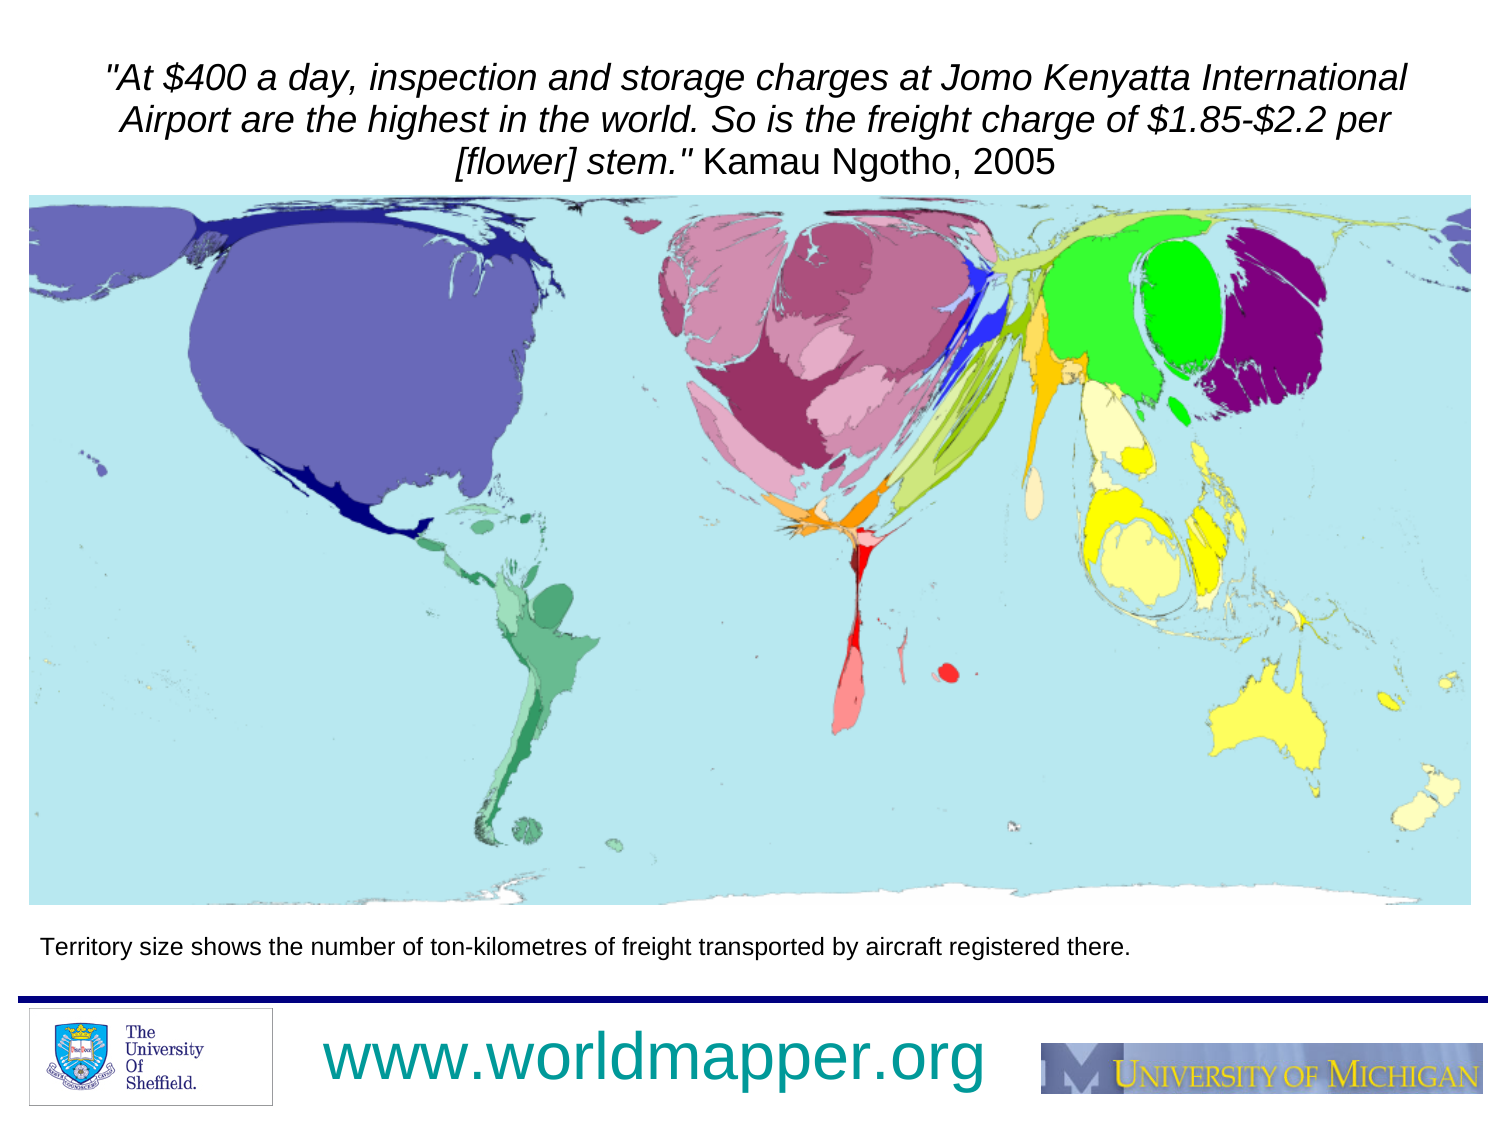

# "At $400 a day, inspection and storage charges at Jomo Kenyatta International Airport are the highest in the world. So is the freight charge of $1.85-$2.2 per [flower] stem." Kamau Ngotho, 2005
Territory size shows the number of ton-kilometres of freight transported by aircraft registered there.